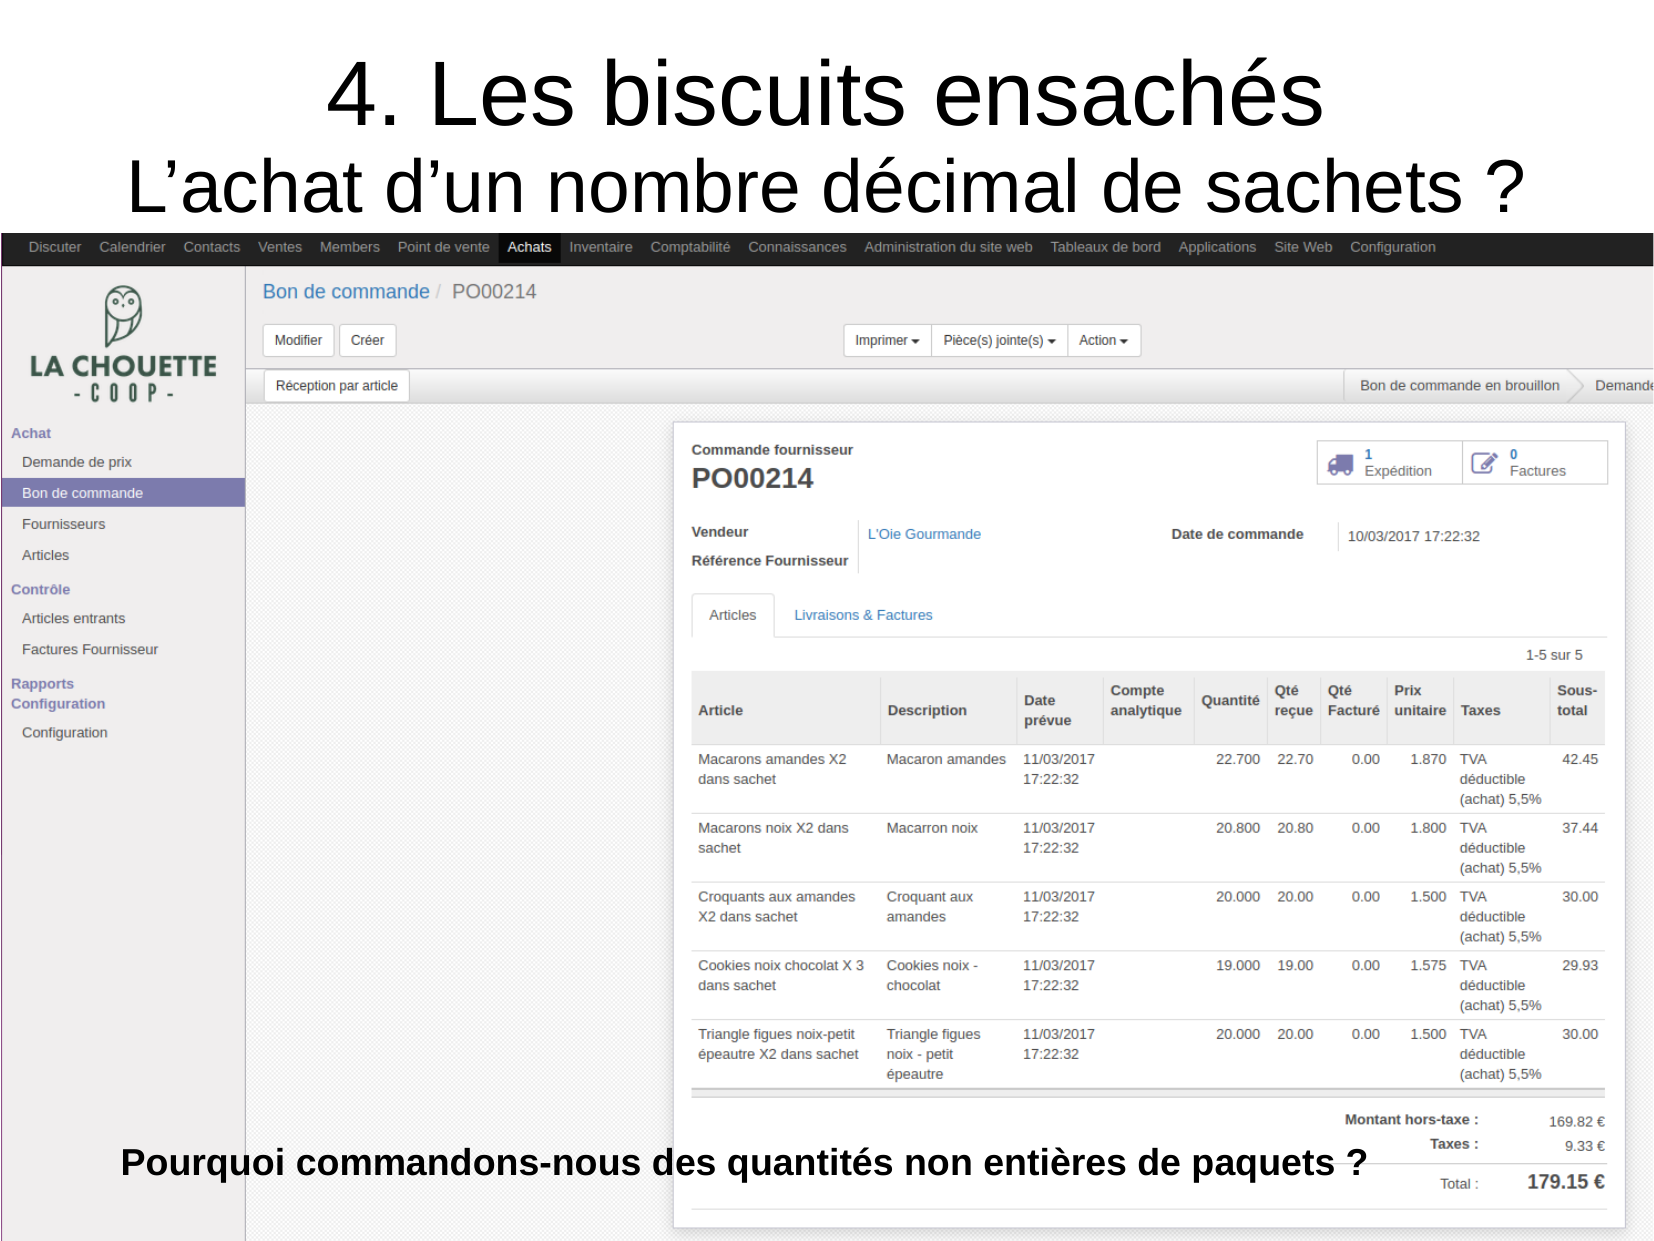

# 4. Les biscuits ensachés L’achat d’un nombre décimal de sachets ?
Pourquoi commandons-nous des quantités non entières de paquets ?